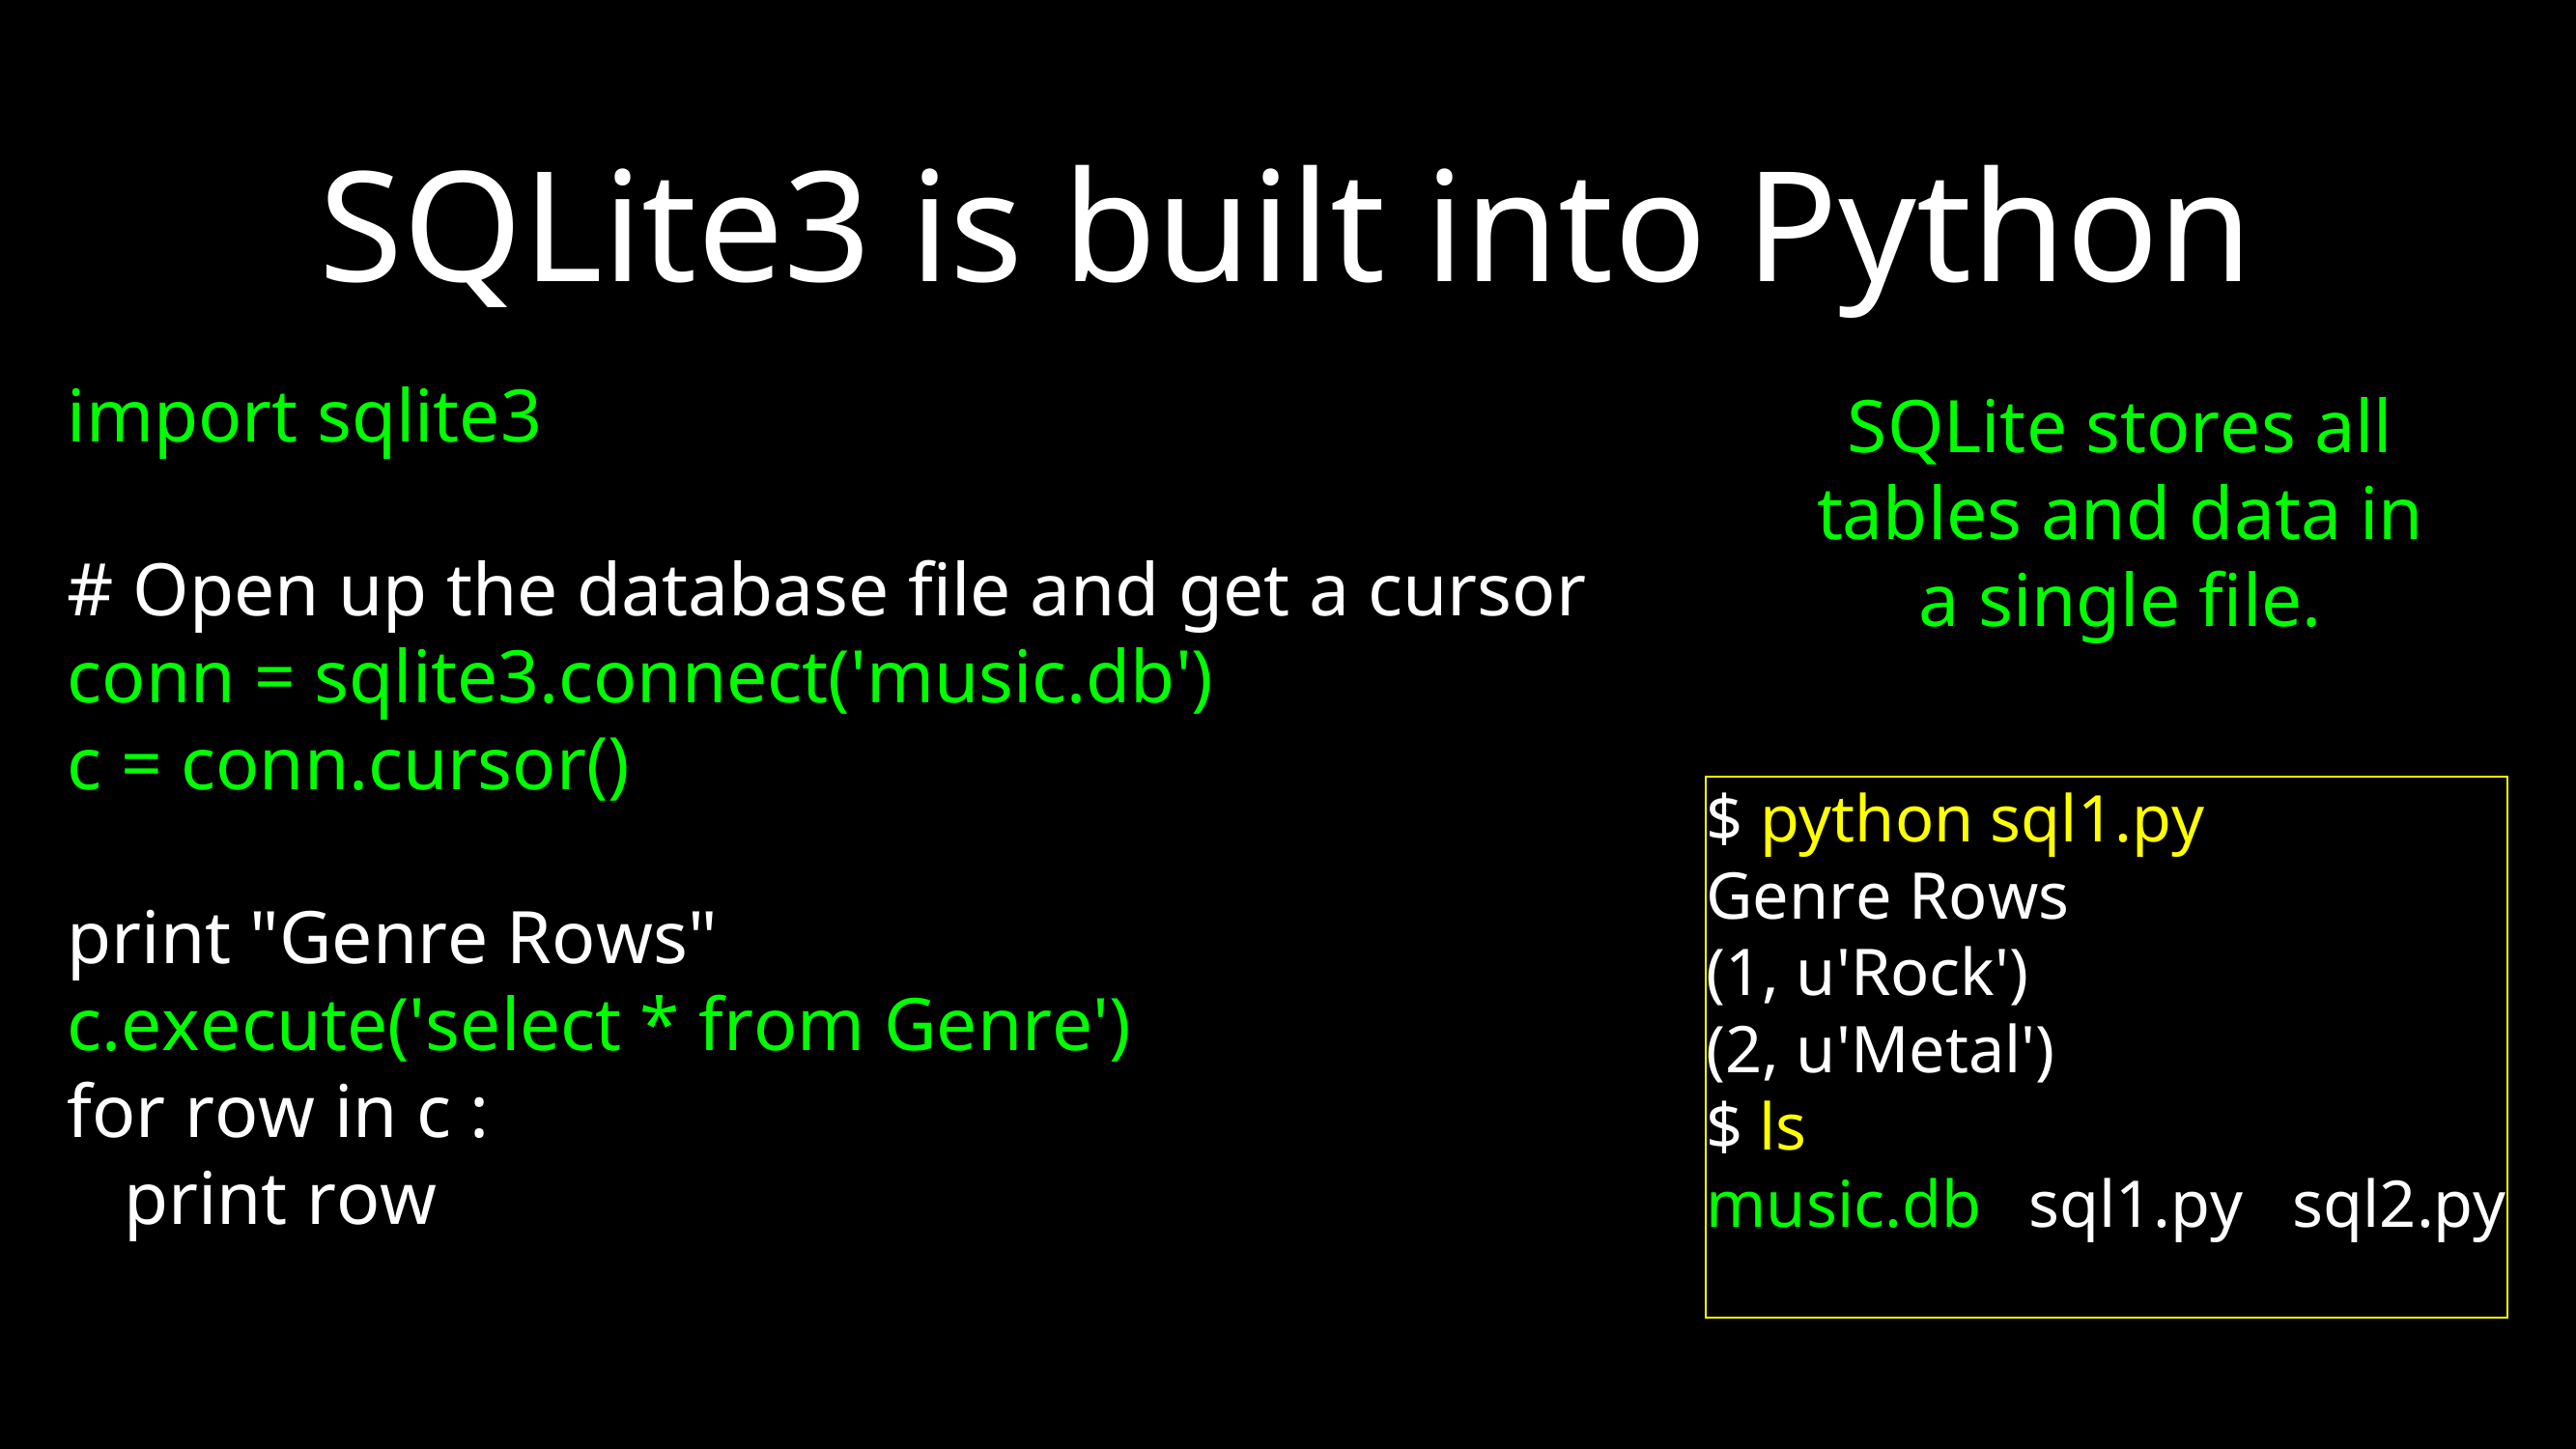

# SQLite3 is built into Python
import sqlite3
# Open up the database file and get a cursor
conn = sqlite3.connect('music.db')
c = conn.cursor()
print "Genre Rows"
c.execute('select * from Genre')
for row in c :
 print row
SQLite stores all tables and data in a single file.
$ python sql1.py
Genre Rows
(1, u'Rock')
(2, u'Metal')
$ ls
music.db	 sql1.py sql2.py